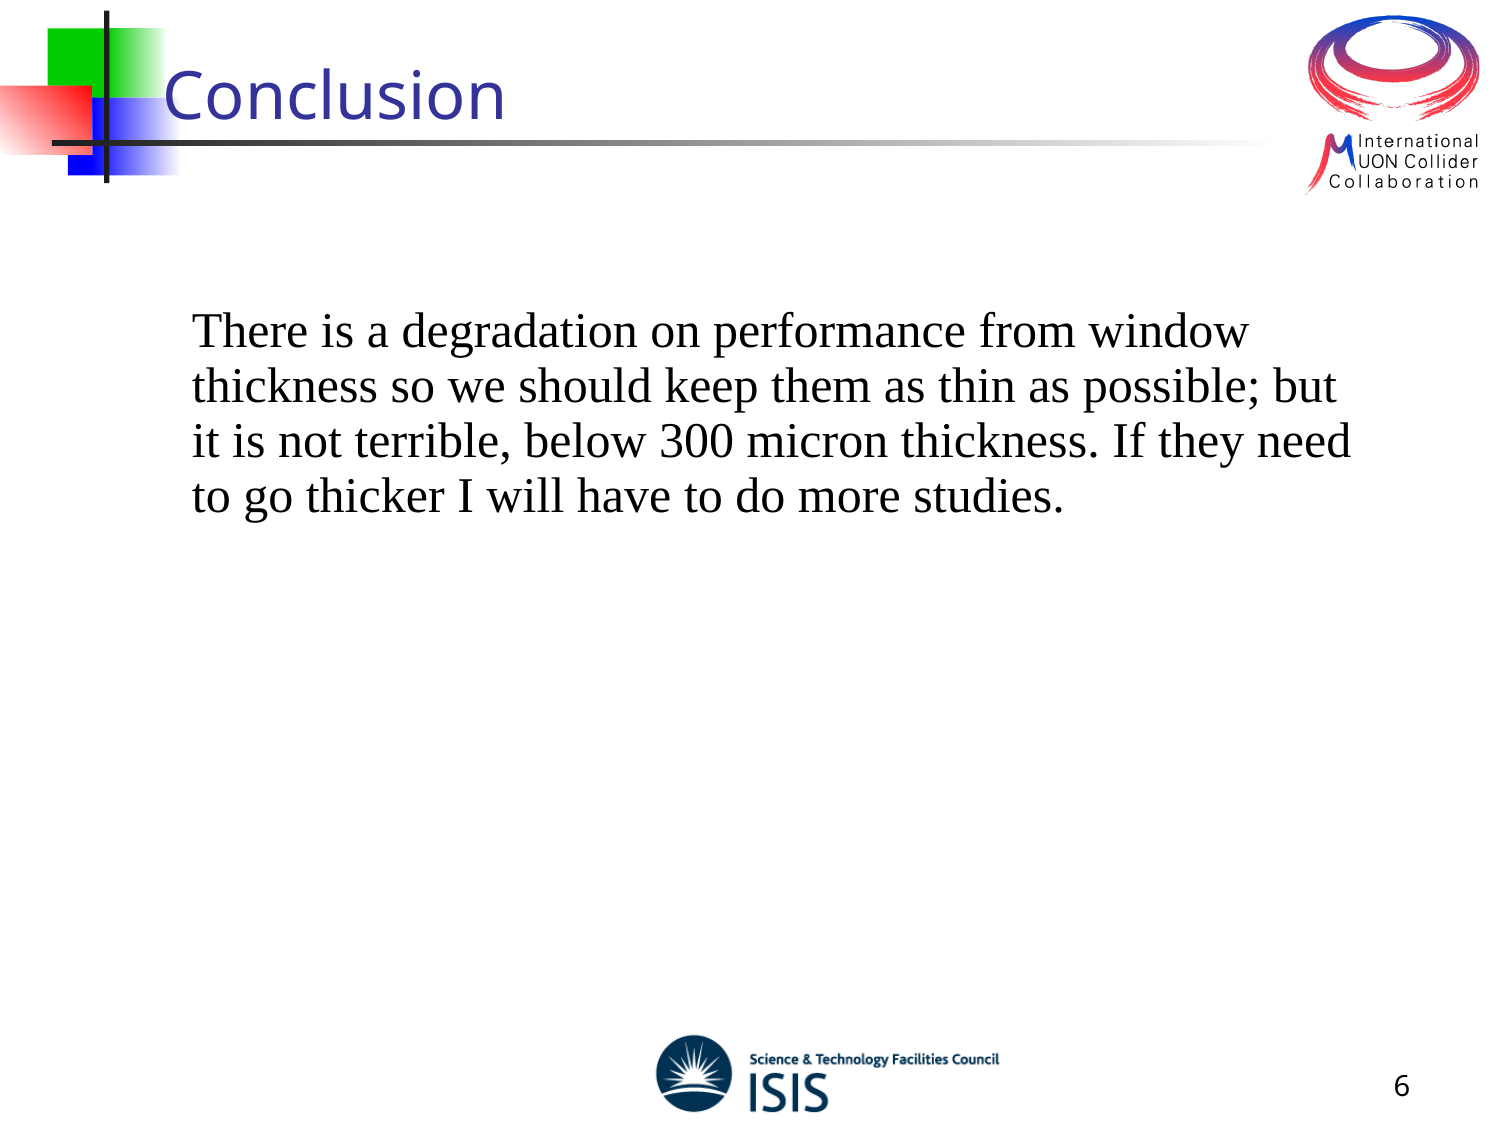

# Conclusion
There is a degradation on performance from window thickness so we should keep them as thin as possible; but it is not terrible, below 300 micron thickness. If they need to go thicker I will have to do more studies.
6